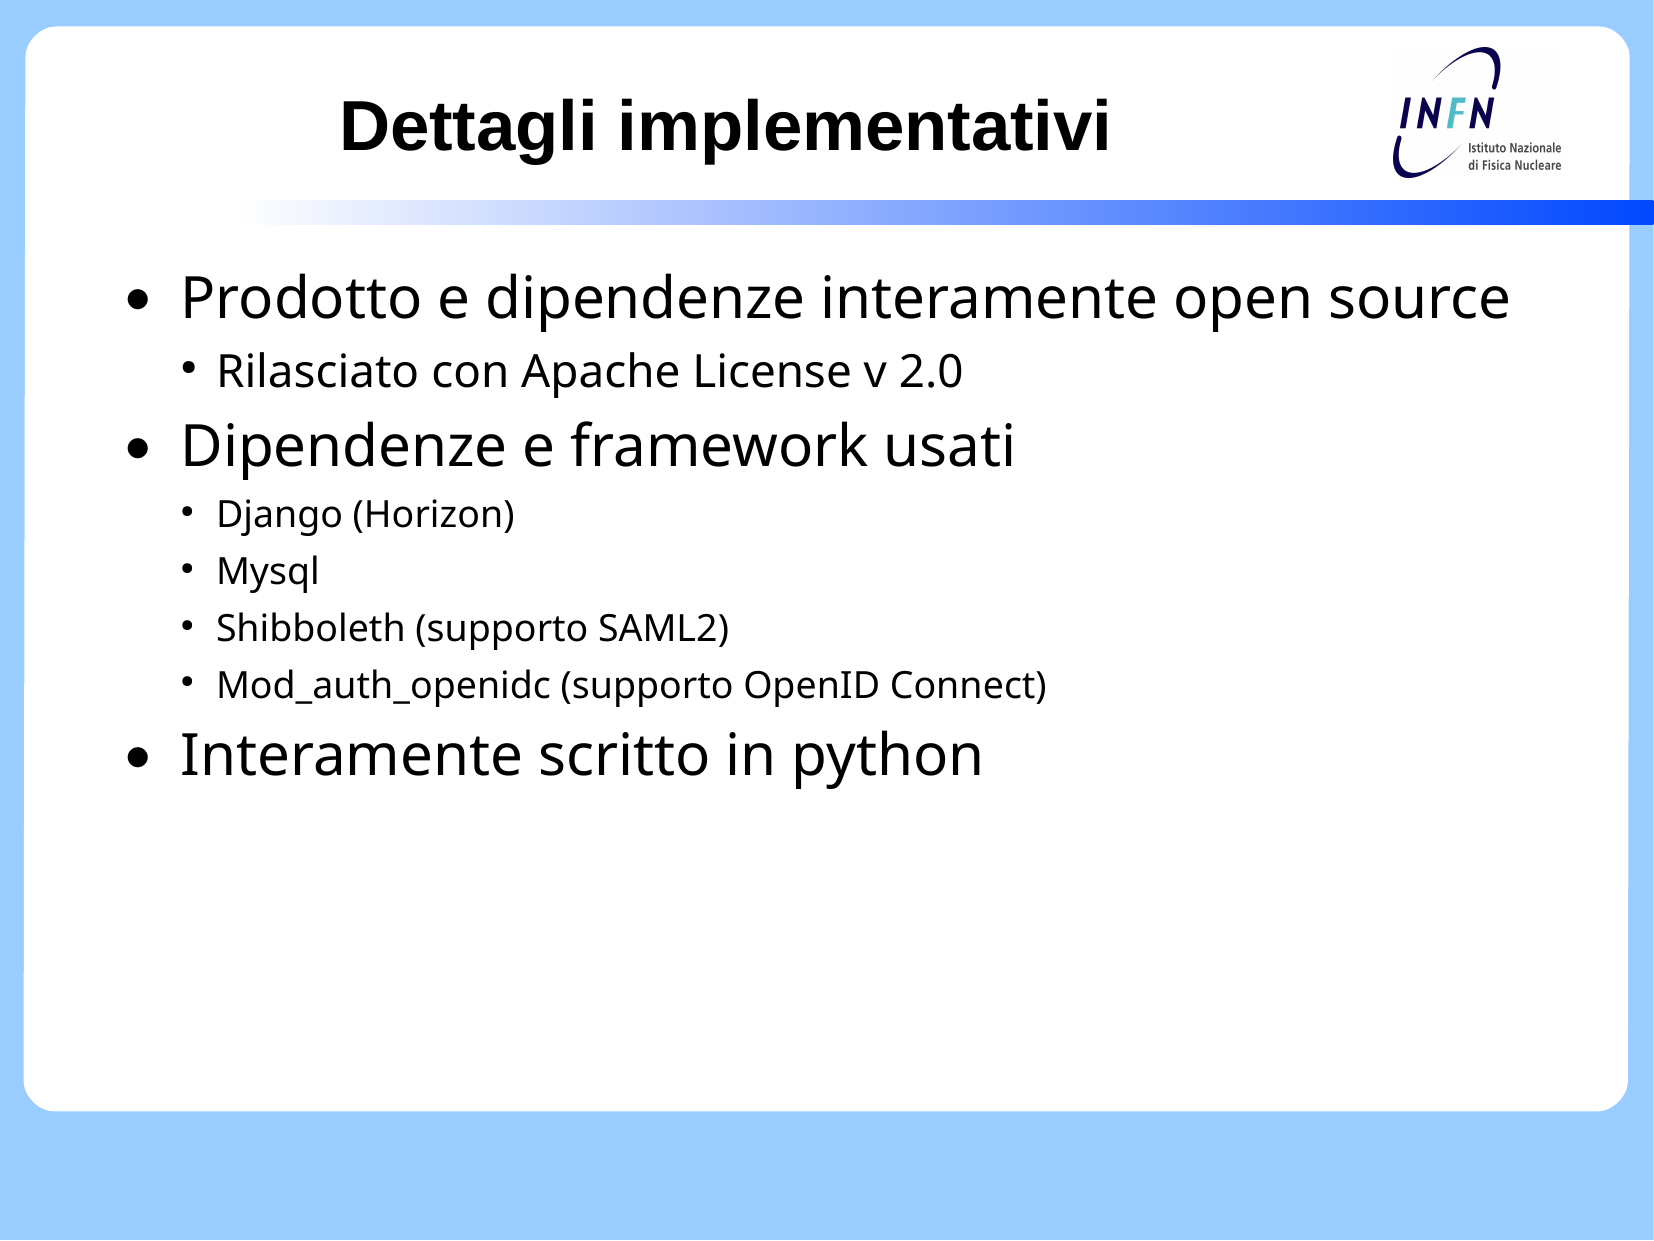

Dettagli implementativi
Prodotto e dipendenze interamente open source
Rilasciato con Apache License v 2.0
Dipendenze e framework usati
Django (Horizon)
Mysql
Shibboleth (supporto SAML2)
Mod_auth_openidc (supporto OpenID Connect)
Interamente scritto in python